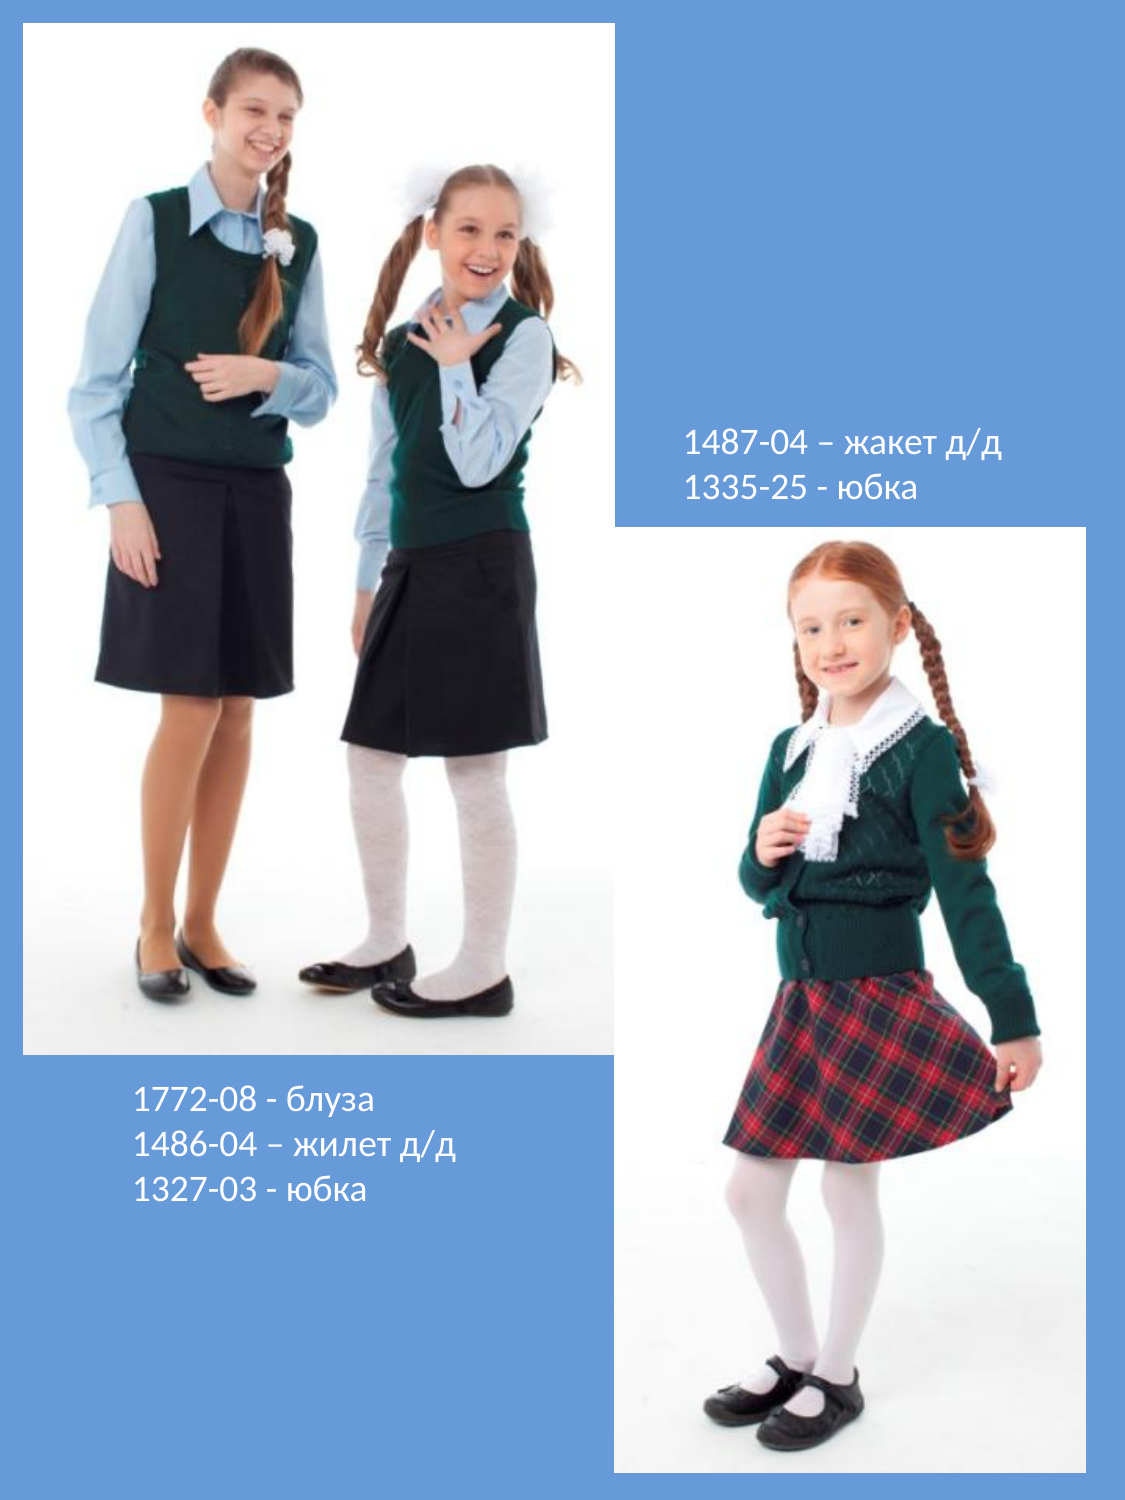

1487-04 – жакет д/д
1335-25 - юбка
1772-08 - блуза
1486-04 – жилет д/д
1327-03 - юбка